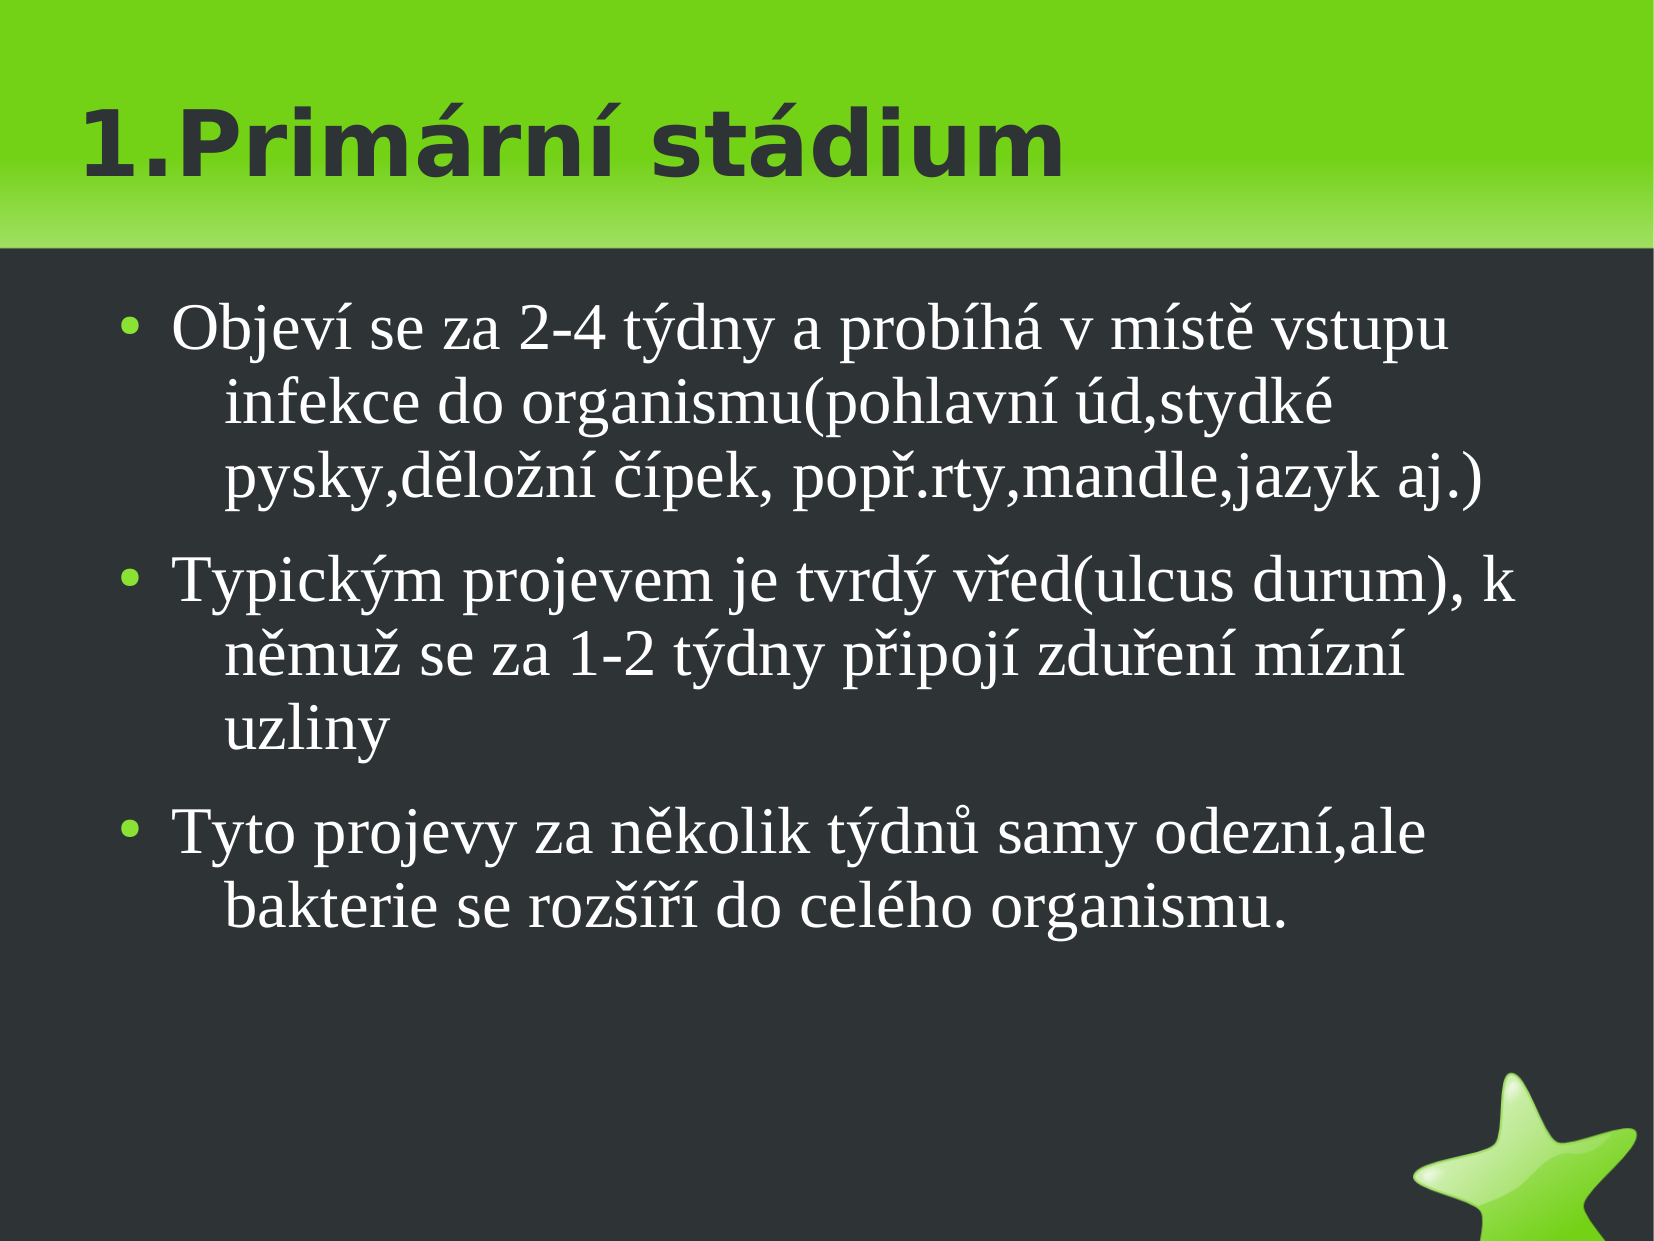

# 1.Primární stádium
Objeví se za 2-4 týdny a probíhá v místě vstupu infekce do organismu(pohlavní úd,stydké pysky,děložní čípek, popř.rty,mandle,jazyk aj.)
Typickým projevem je tvrdý vřed(ulcus durum), k němuž se za 1-2 týdny připojí zduření mízní uzliny
Tyto projevy za několik týdnů samy odezní,ale bakterie se rozšíří do celého organismu.